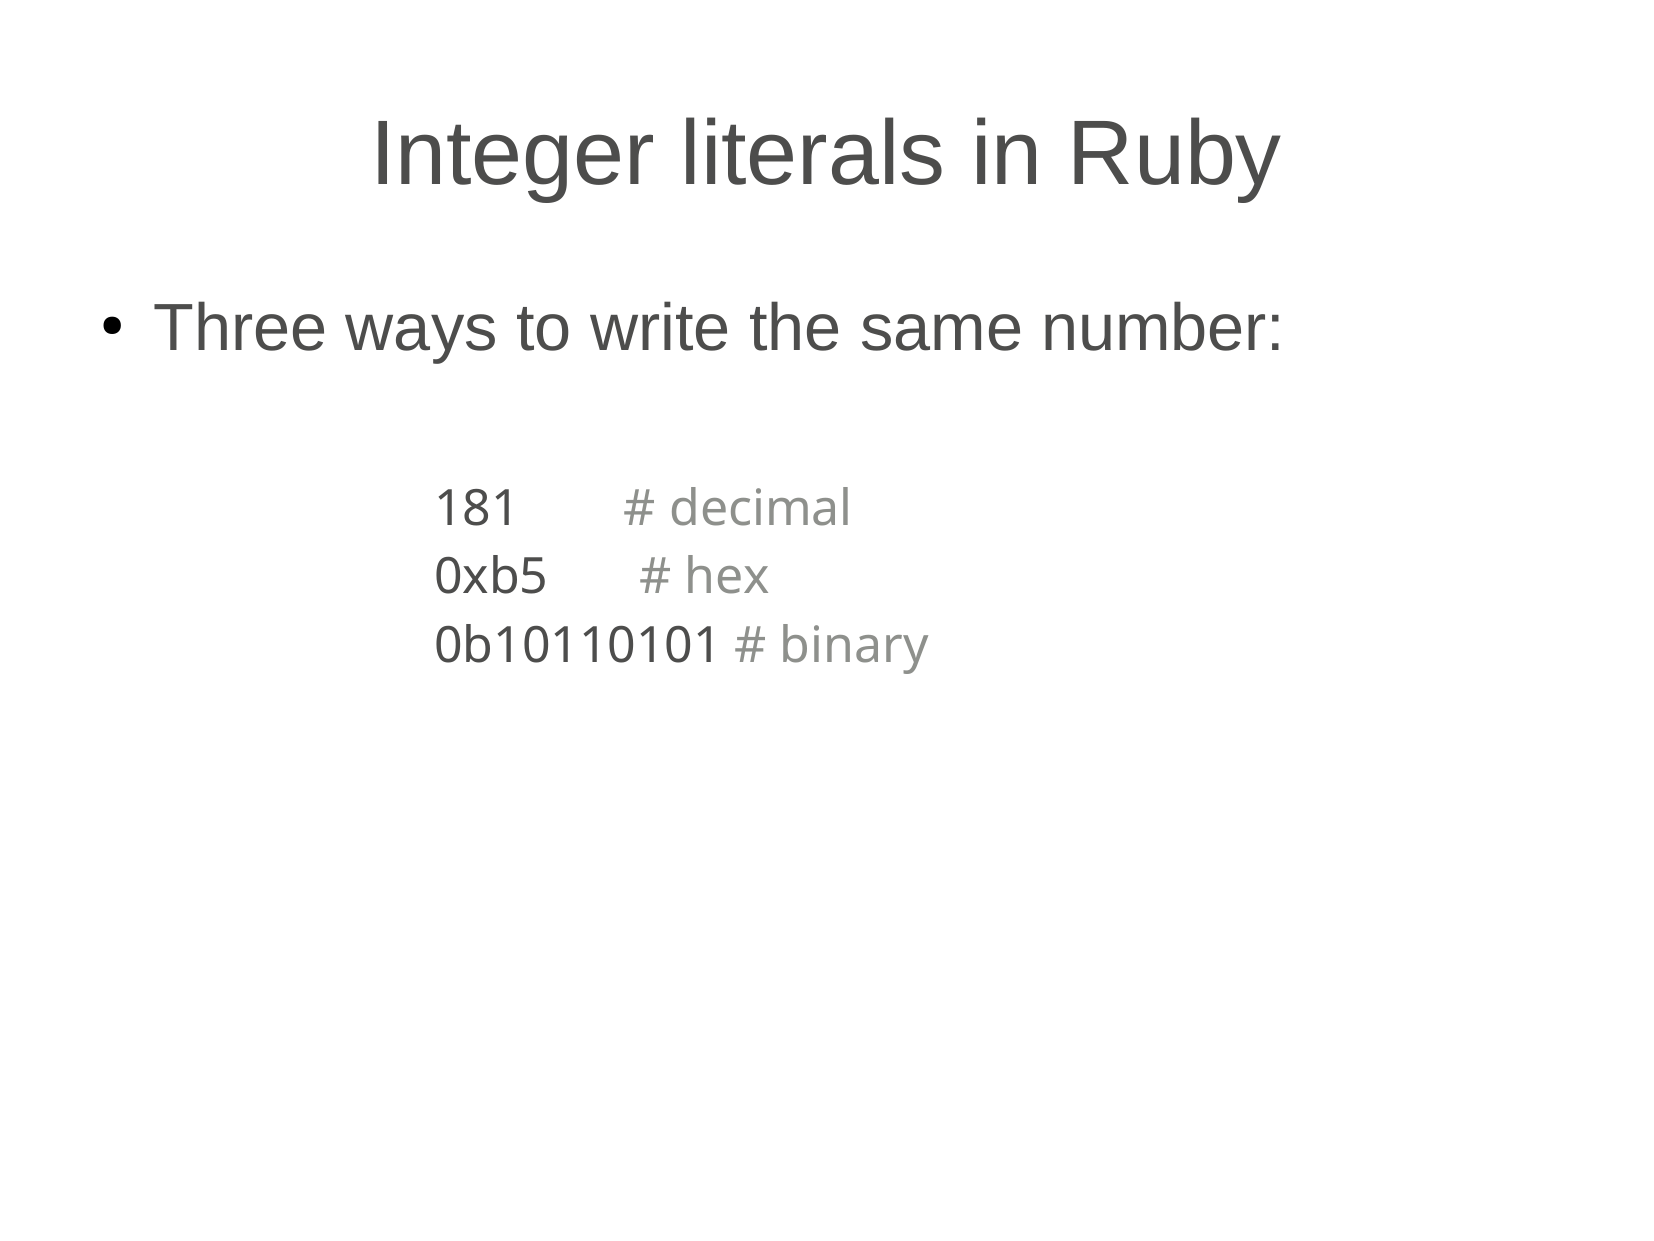

# Integer literals in Ruby
Three ways to write the same number:
181 # decimal
0xb5 # hex
0b10110101 # binary